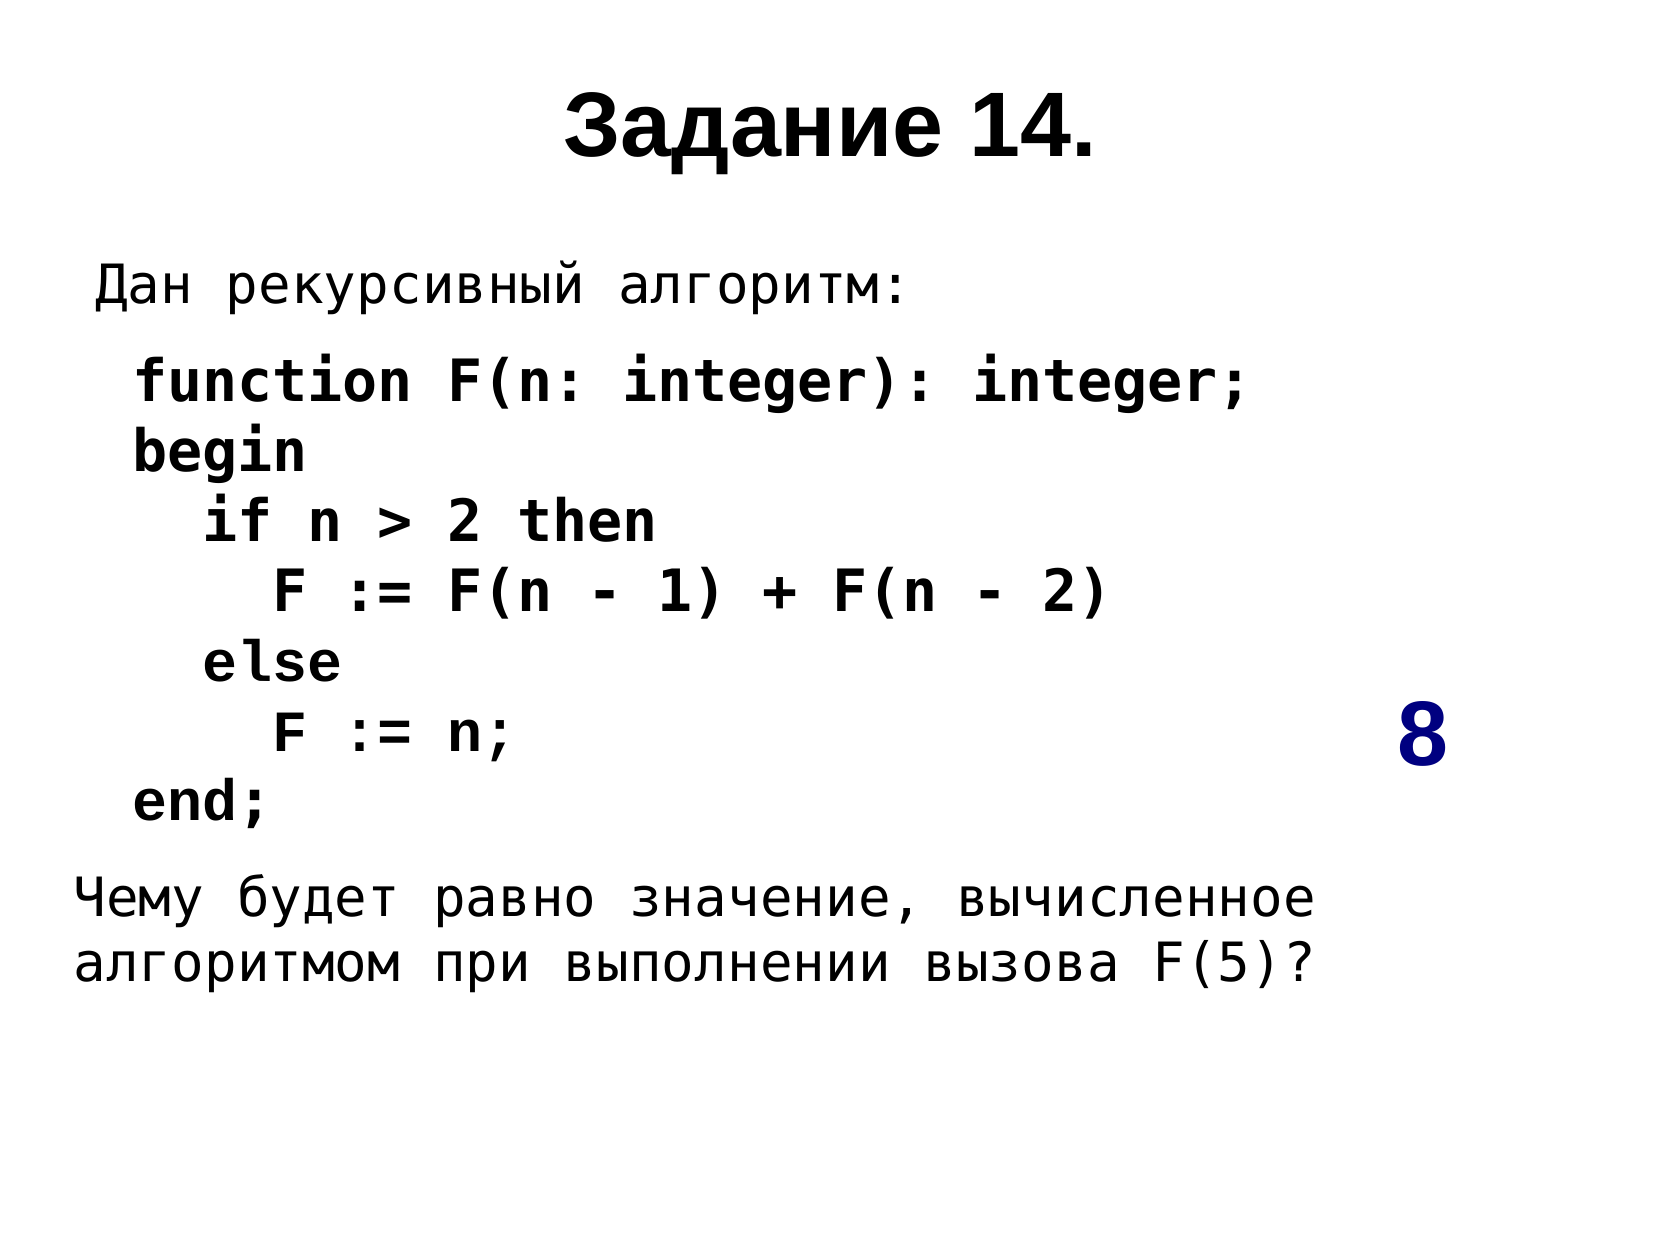

# Задание 14.
Дан рекурсивный алгоритм:
function F(n: integer): integer;
begin
 if n > 2 then
 F := F(n - 1) + F(n - 2)
 else
 F := n;
end;
Чему будет равно значение, вычисленное алгоритмом при выполнении вызова F(5)?
8